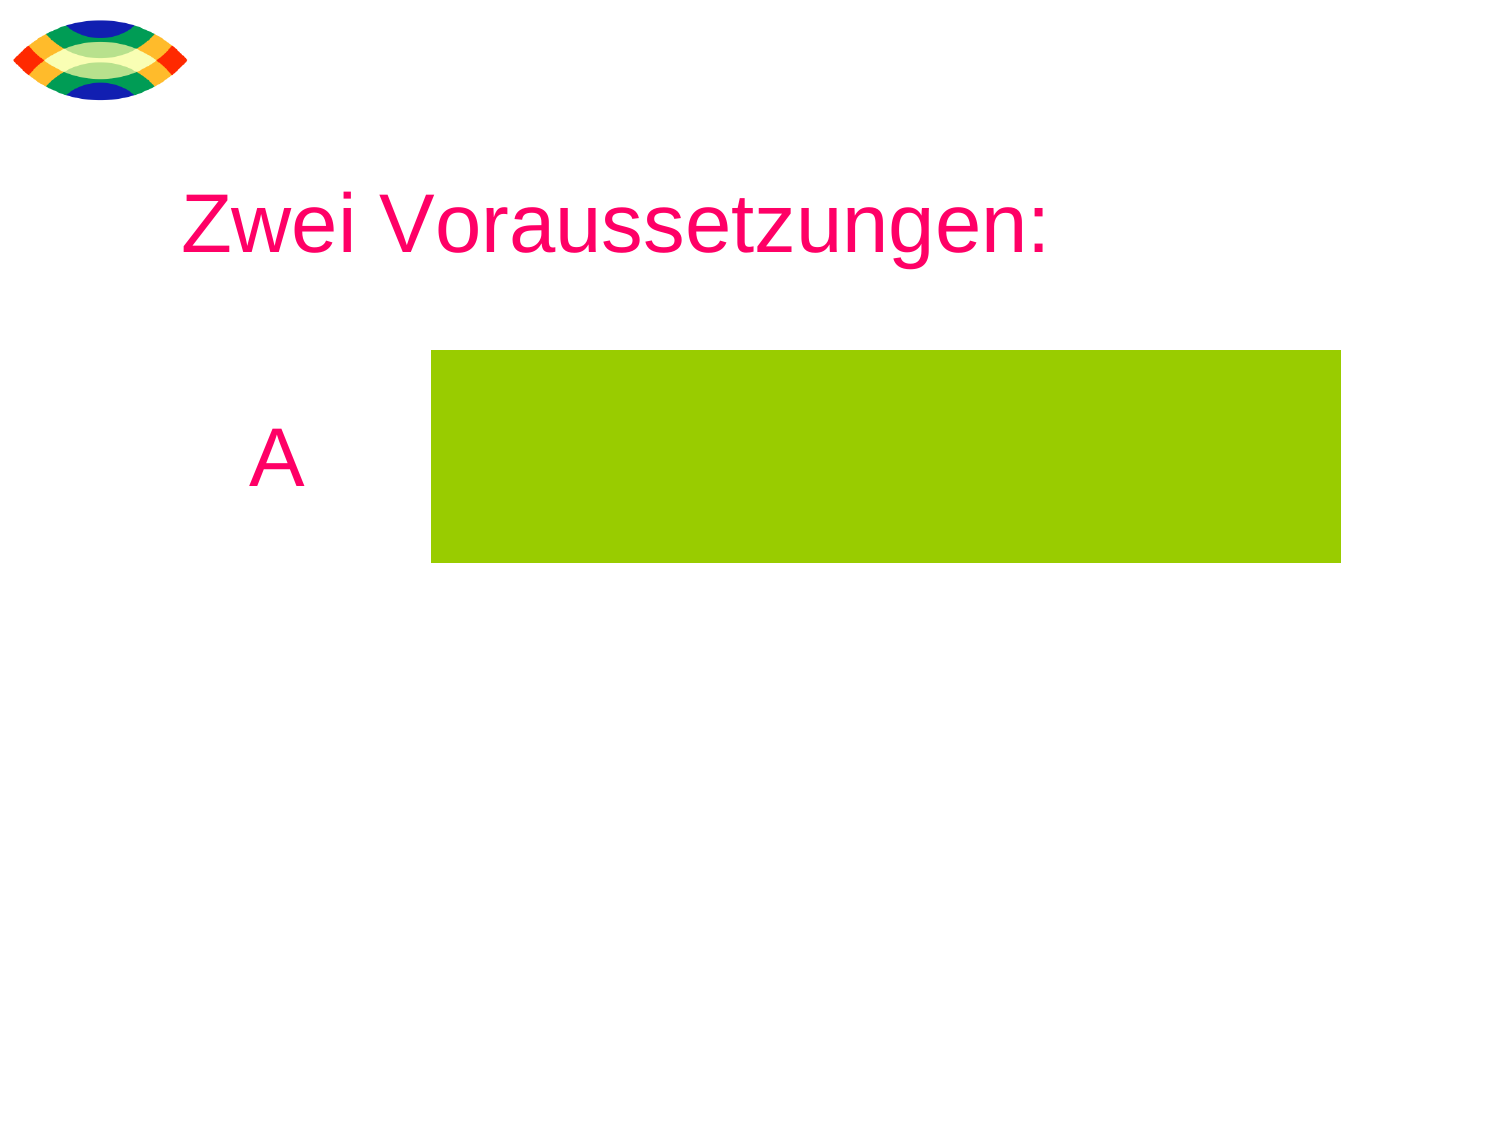

# Zwei Voraussetzungen: A B
Ein neuer Rahmen für Konflikte
(Reframing)